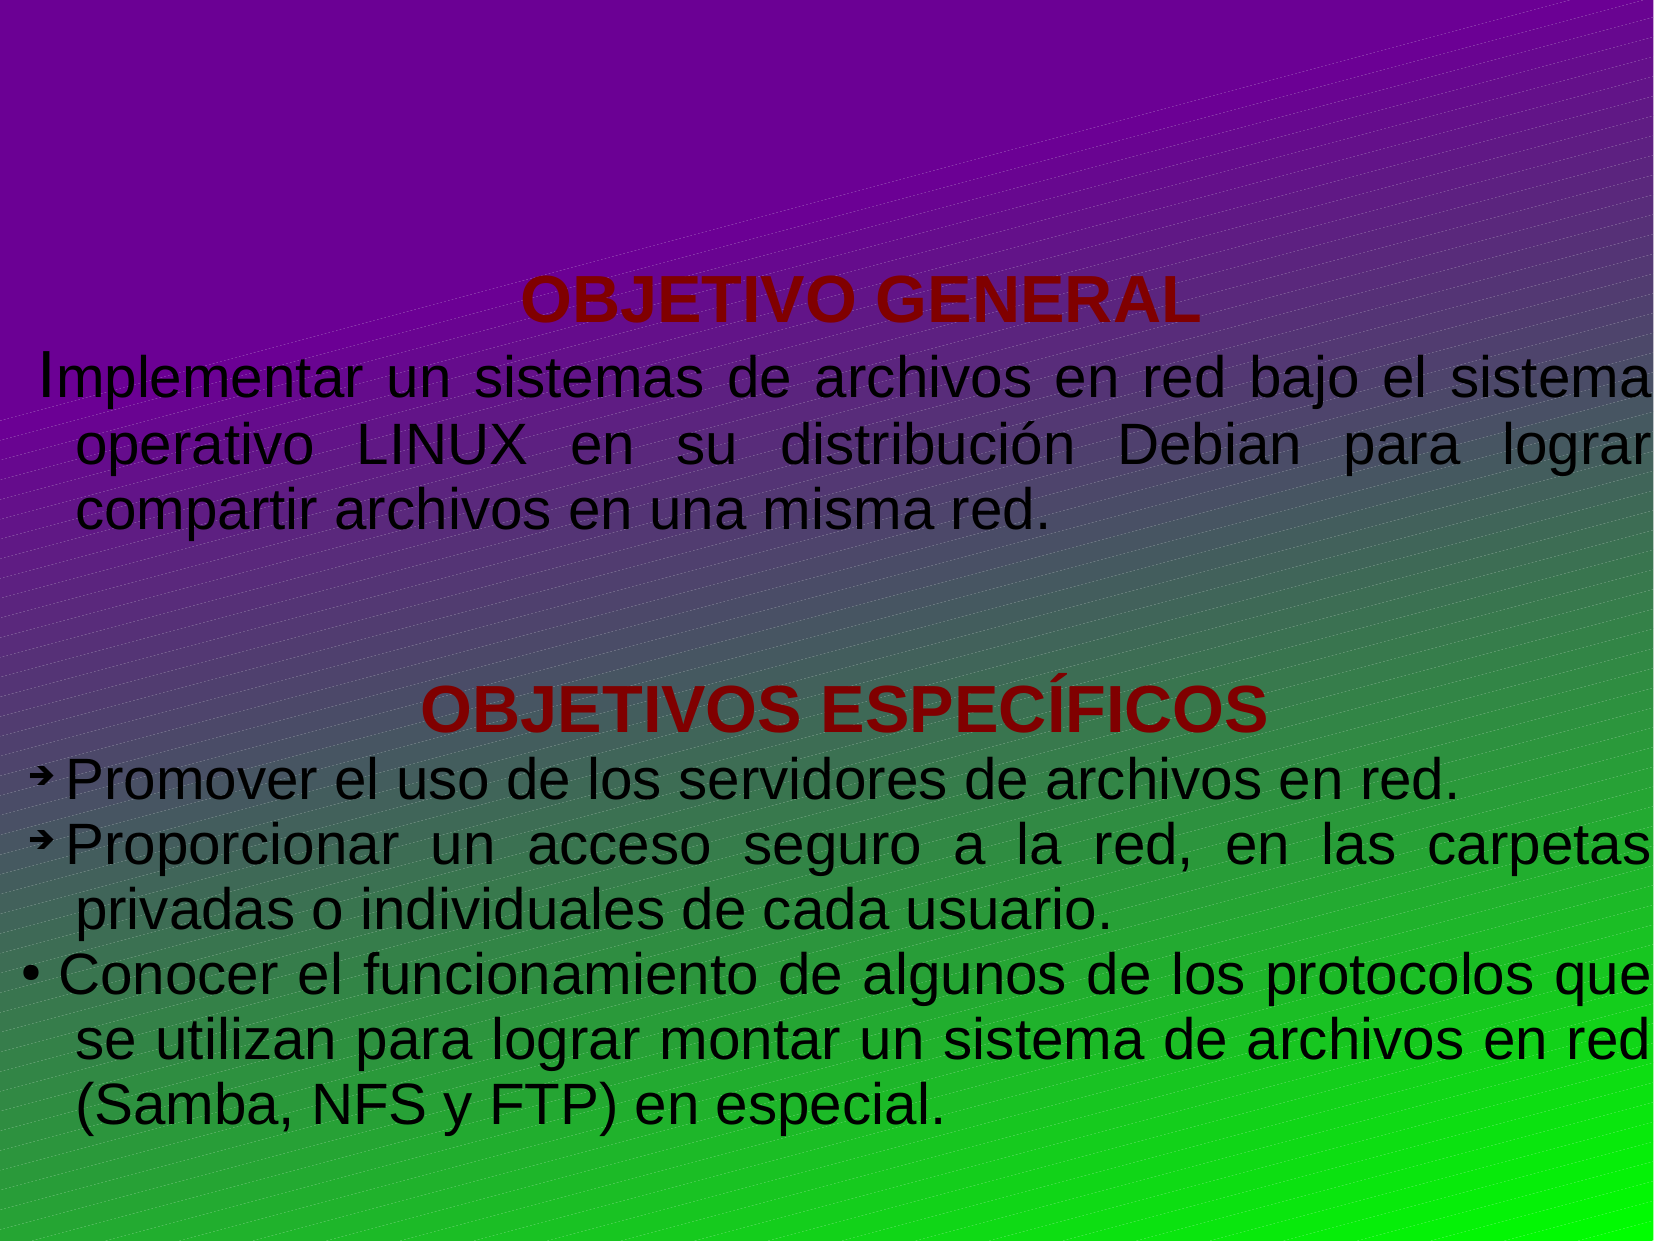

# OBJETIVO GENERAL
Implementar un sistemas de archivos en red bajo el sistema operativo LINUX en su distribución Debian para lograr compartir archivos en una misma red.
OBJETIVOS ESPECÍFICOS
Promover el uso de los servidores de archivos en red.
Proporcionar un acceso seguro a la red, en las carpetas privadas o individuales de cada usuario.
Conocer el funcionamiento de algunos de los protocolos que se utilizan para lograr montar un sistema de archivos en red (Samba, NFS y FTP) en especial.